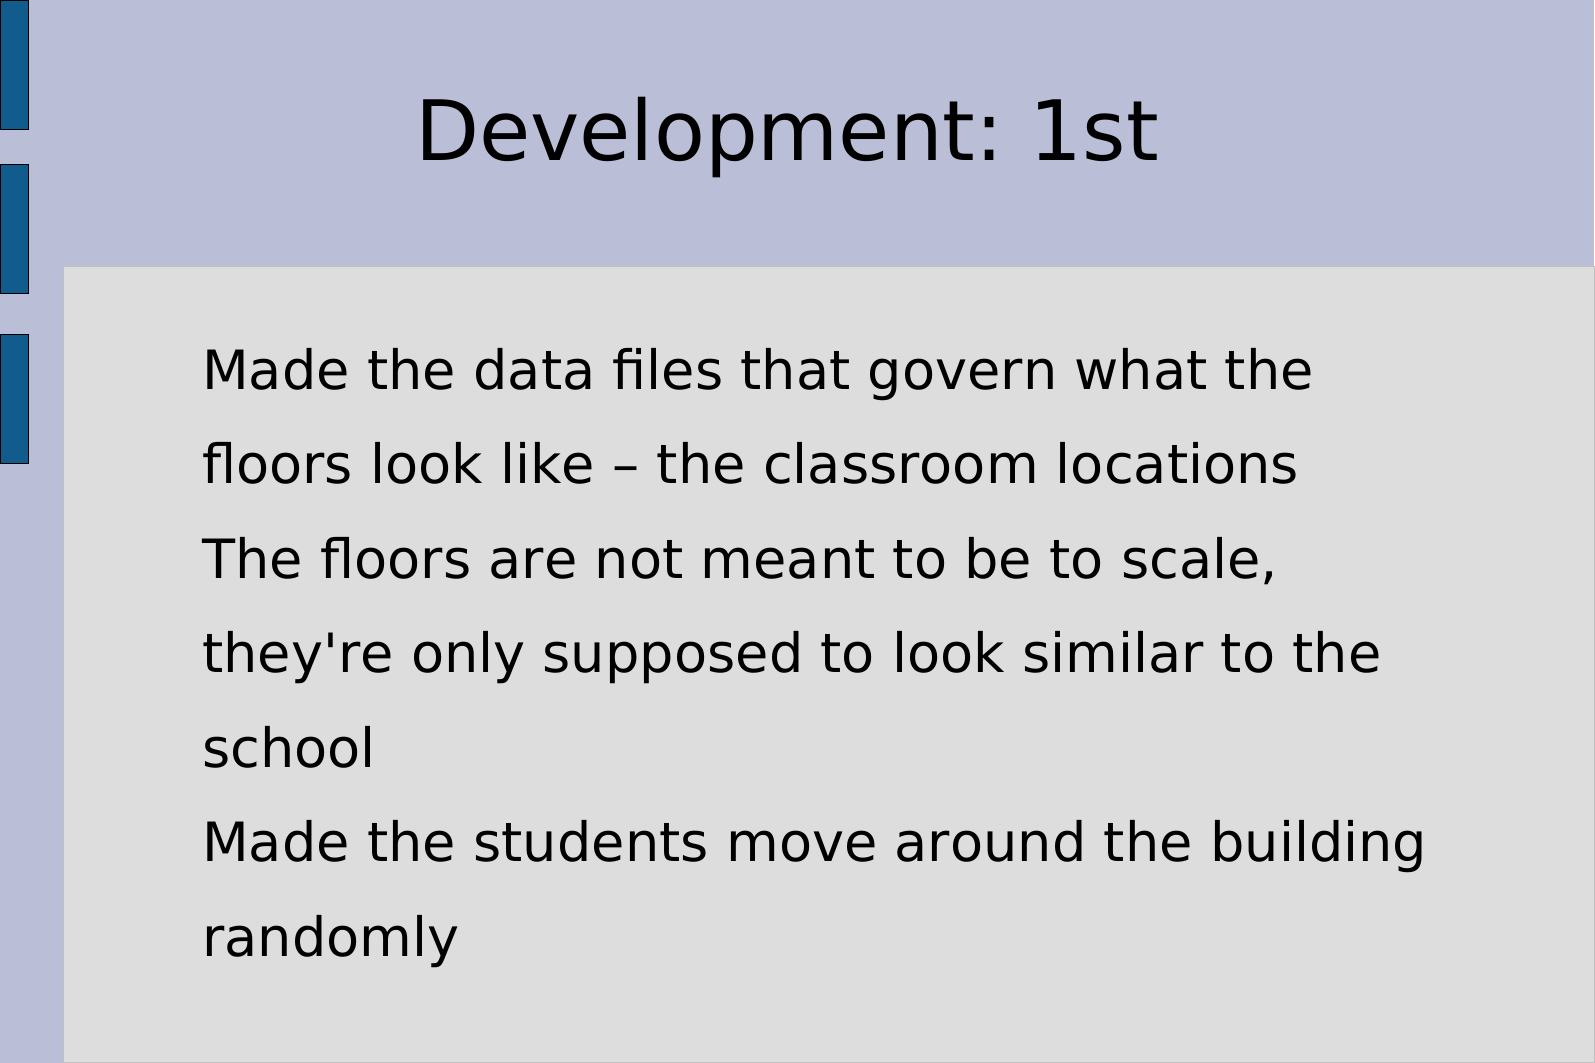

Development: 1st
Made the data files that govern what the floors look like – the classroom locations
The floors are not meant to be to scale, they're only supposed to look similar to the school
Made the students move around the building randomly